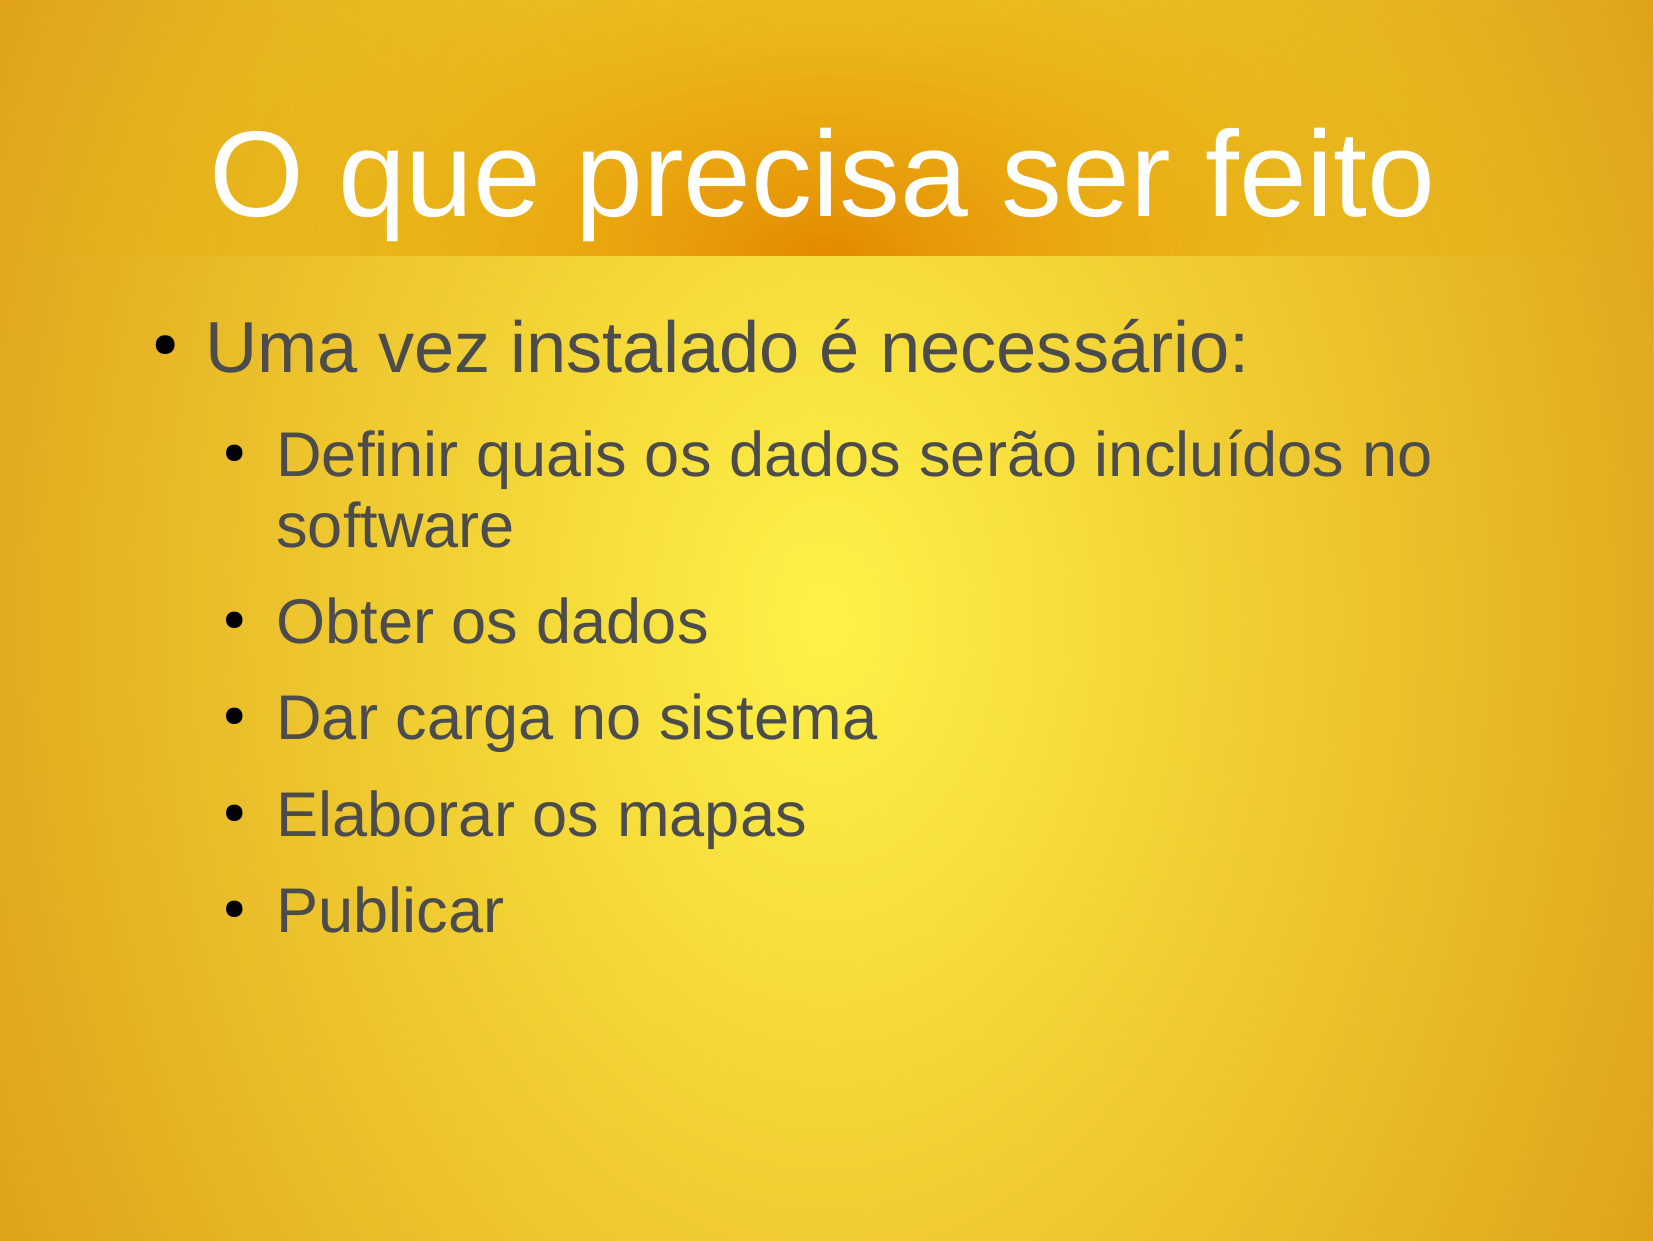

# O que precisa ser feito
Uma vez instalado é necessário:
Definir quais os dados serão incluídos no software
Obter os dados
Dar carga no sistema
Elaborar os mapas
Publicar